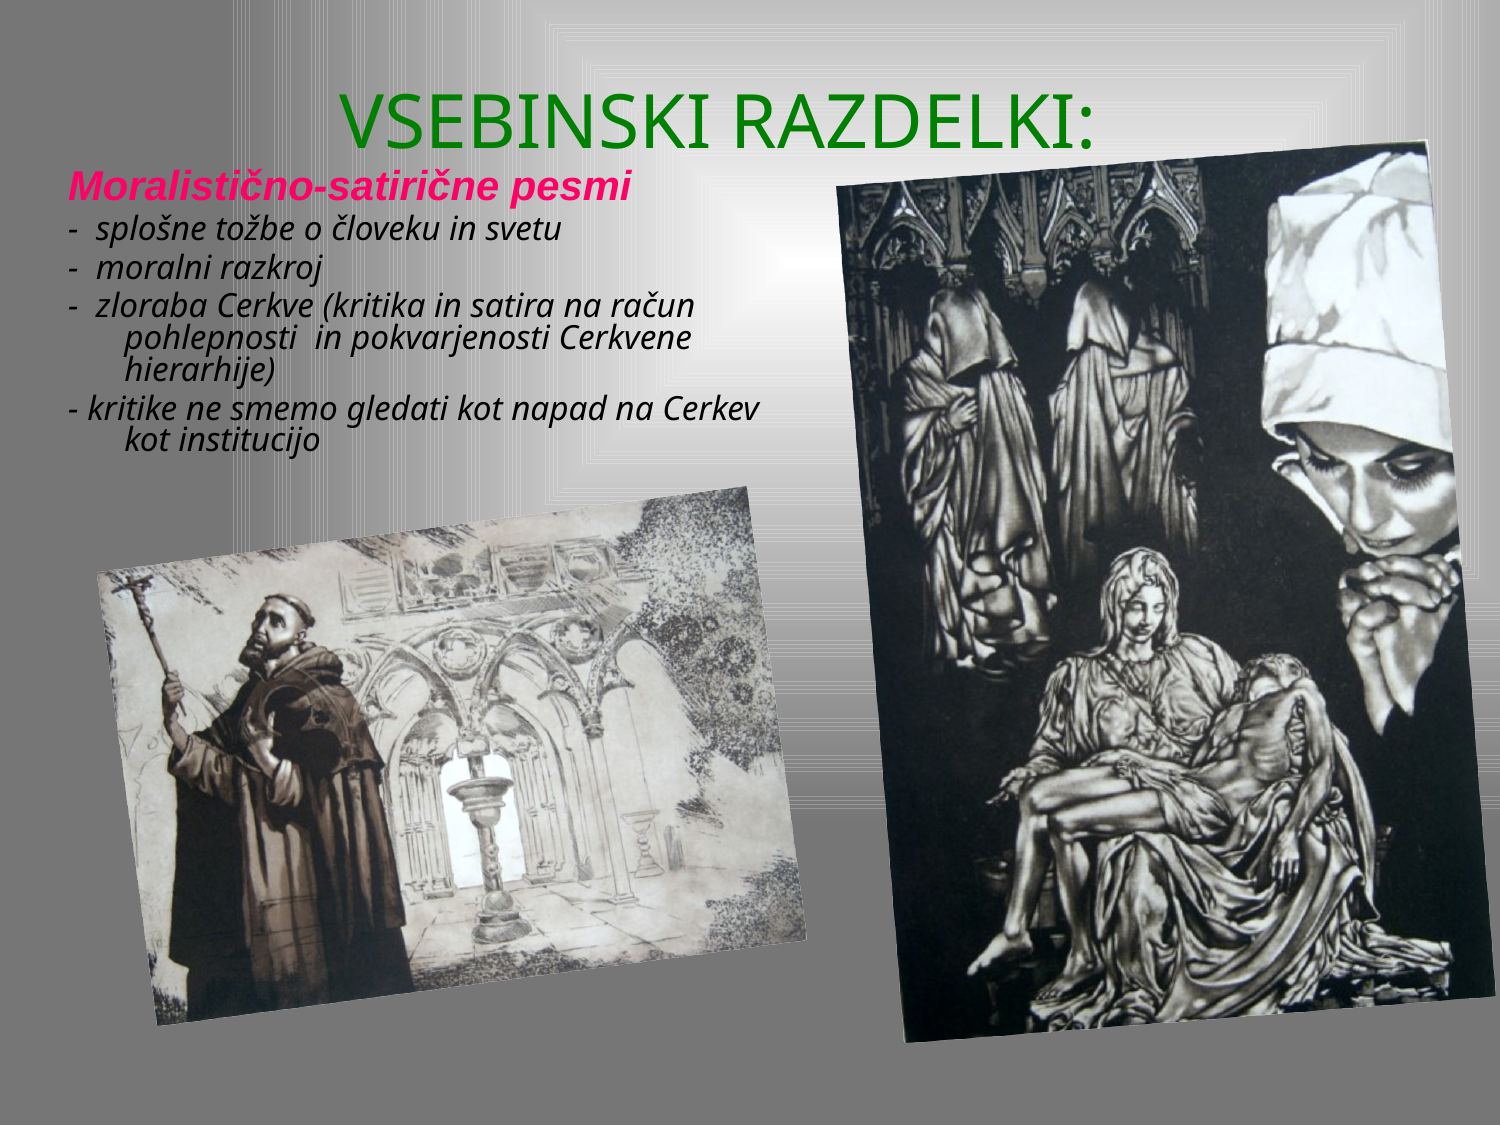

VSEBINSKI RAZDELKI:
# Moralistično-satirične pesmi
- splošne tožbe o človeku in svetu
- moralni razkroj
- zloraba Cerkve (kritika in satira na račun pohlepnosti in pokvarjenosti Cerkvene hierarhije)
- kritike ne smemo gledati kot napad na Cerkev kot institucijo